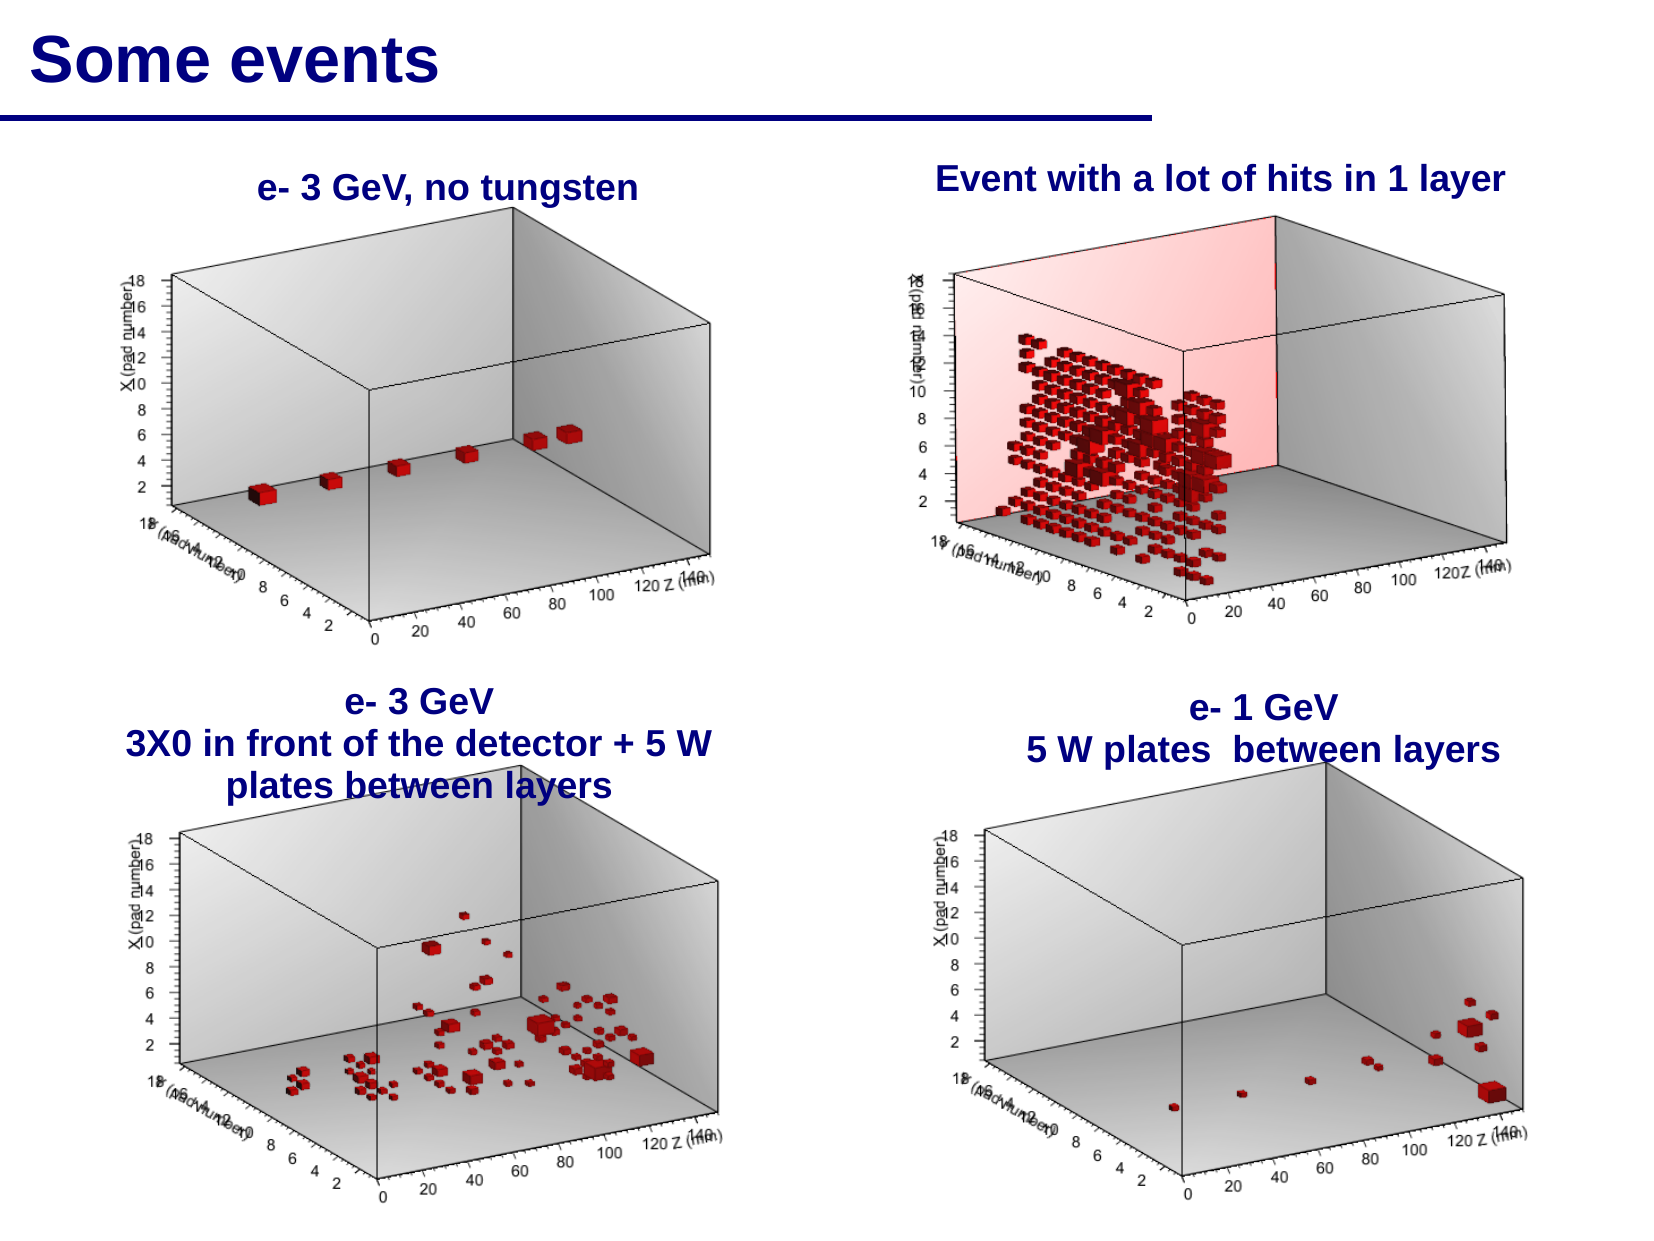

# Some events
Event with a lot of hits in 1 layer
e- 3 GeV, no tungsten
e- 3 GeV
3X0 in front of the detector + 5 W plates between layers
e- 1 GeV
5 W plates between layers